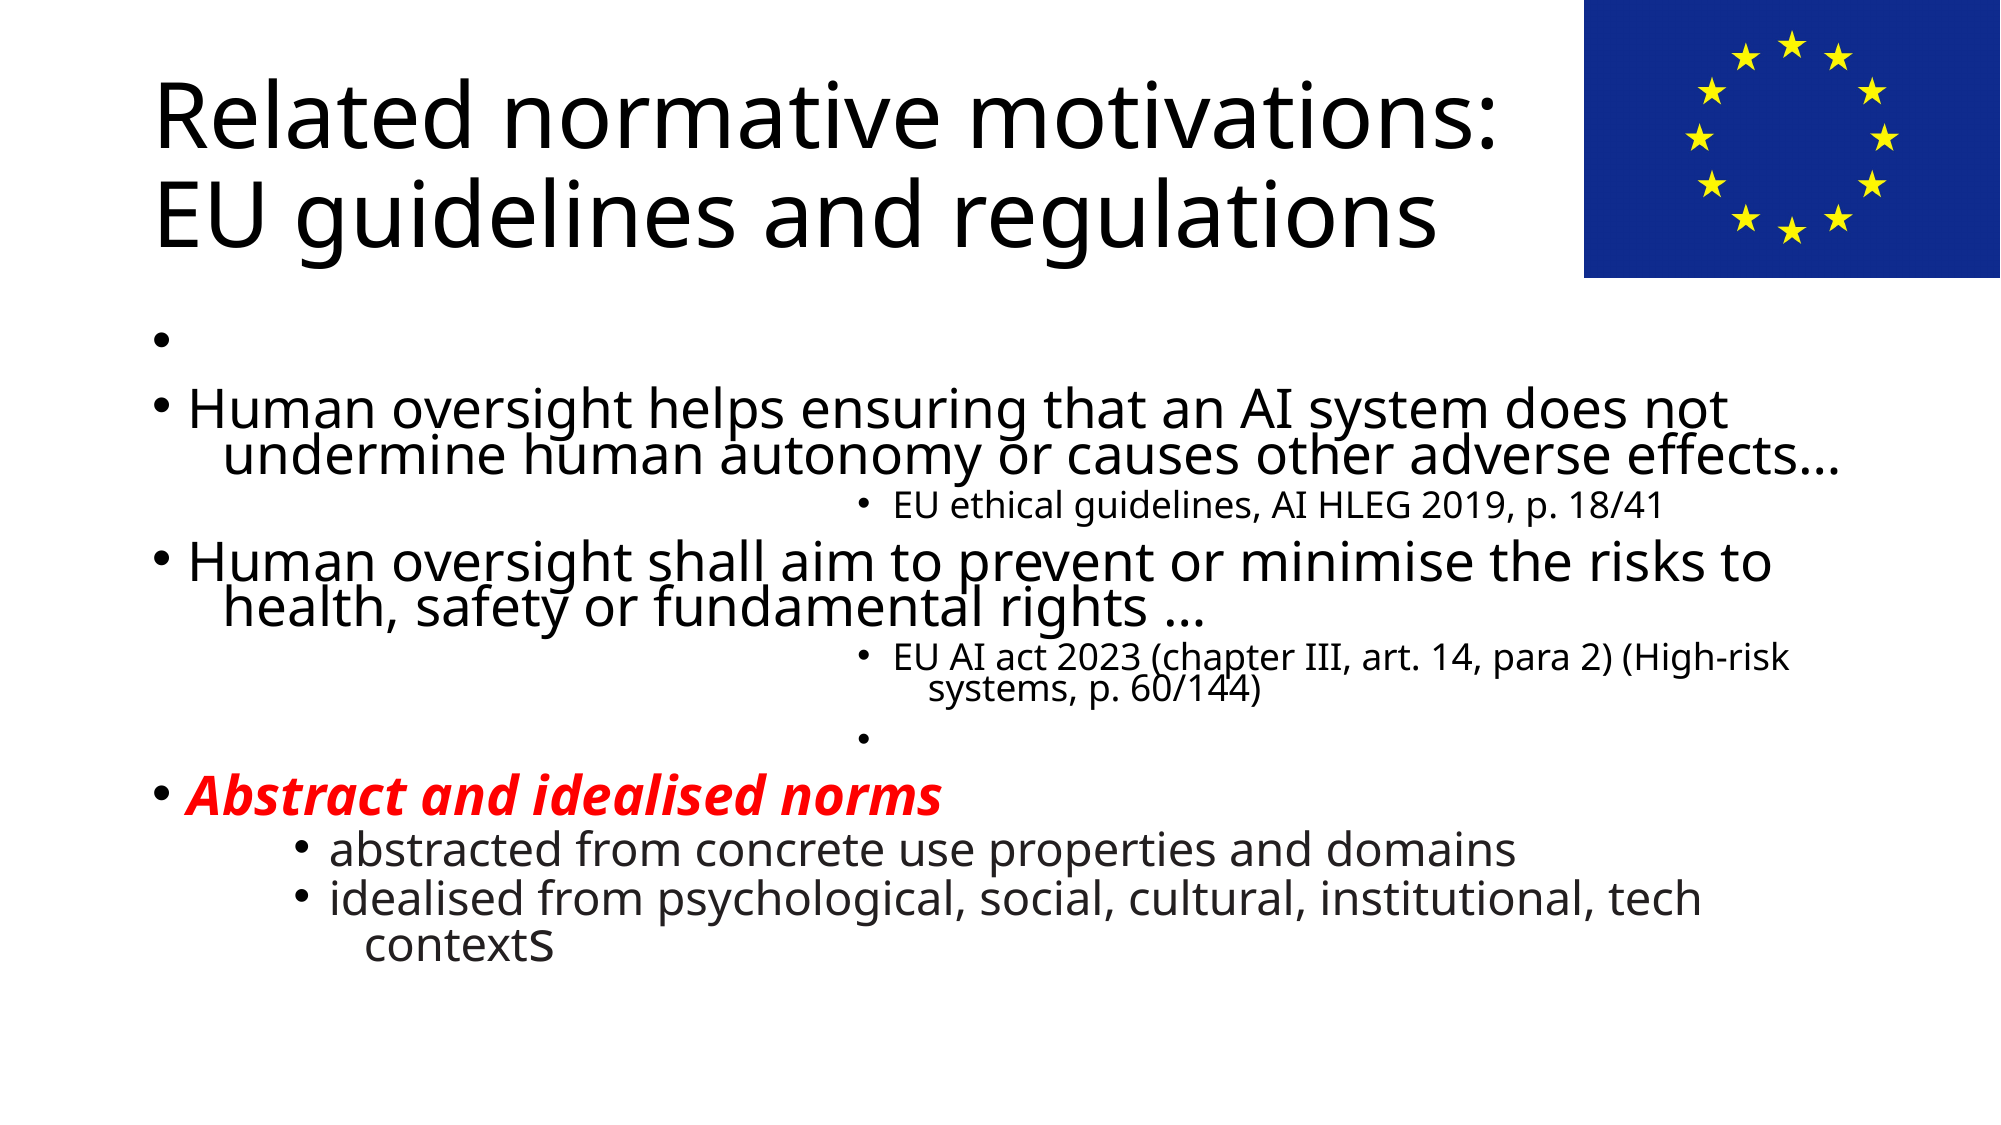

# Related normative motivations: EU guidelines and regulations
Human oversight helps ensuring that an AI system does not undermine human autonomy or causes other adverse effects…
EU ethical guidelines, AI HLEG 2019, p. 18/41
Human oversight shall aim to prevent or minimise the risks to health, safety or fundamental rights …
EU AI act 2023 (chapter III, art. 14, para 2) (High-risk systems, p. 60/144)
Abstract and idealised norms
abstracted from concrete use properties and domains
idealised from psychological, social, cultural, institutional, tech contexts